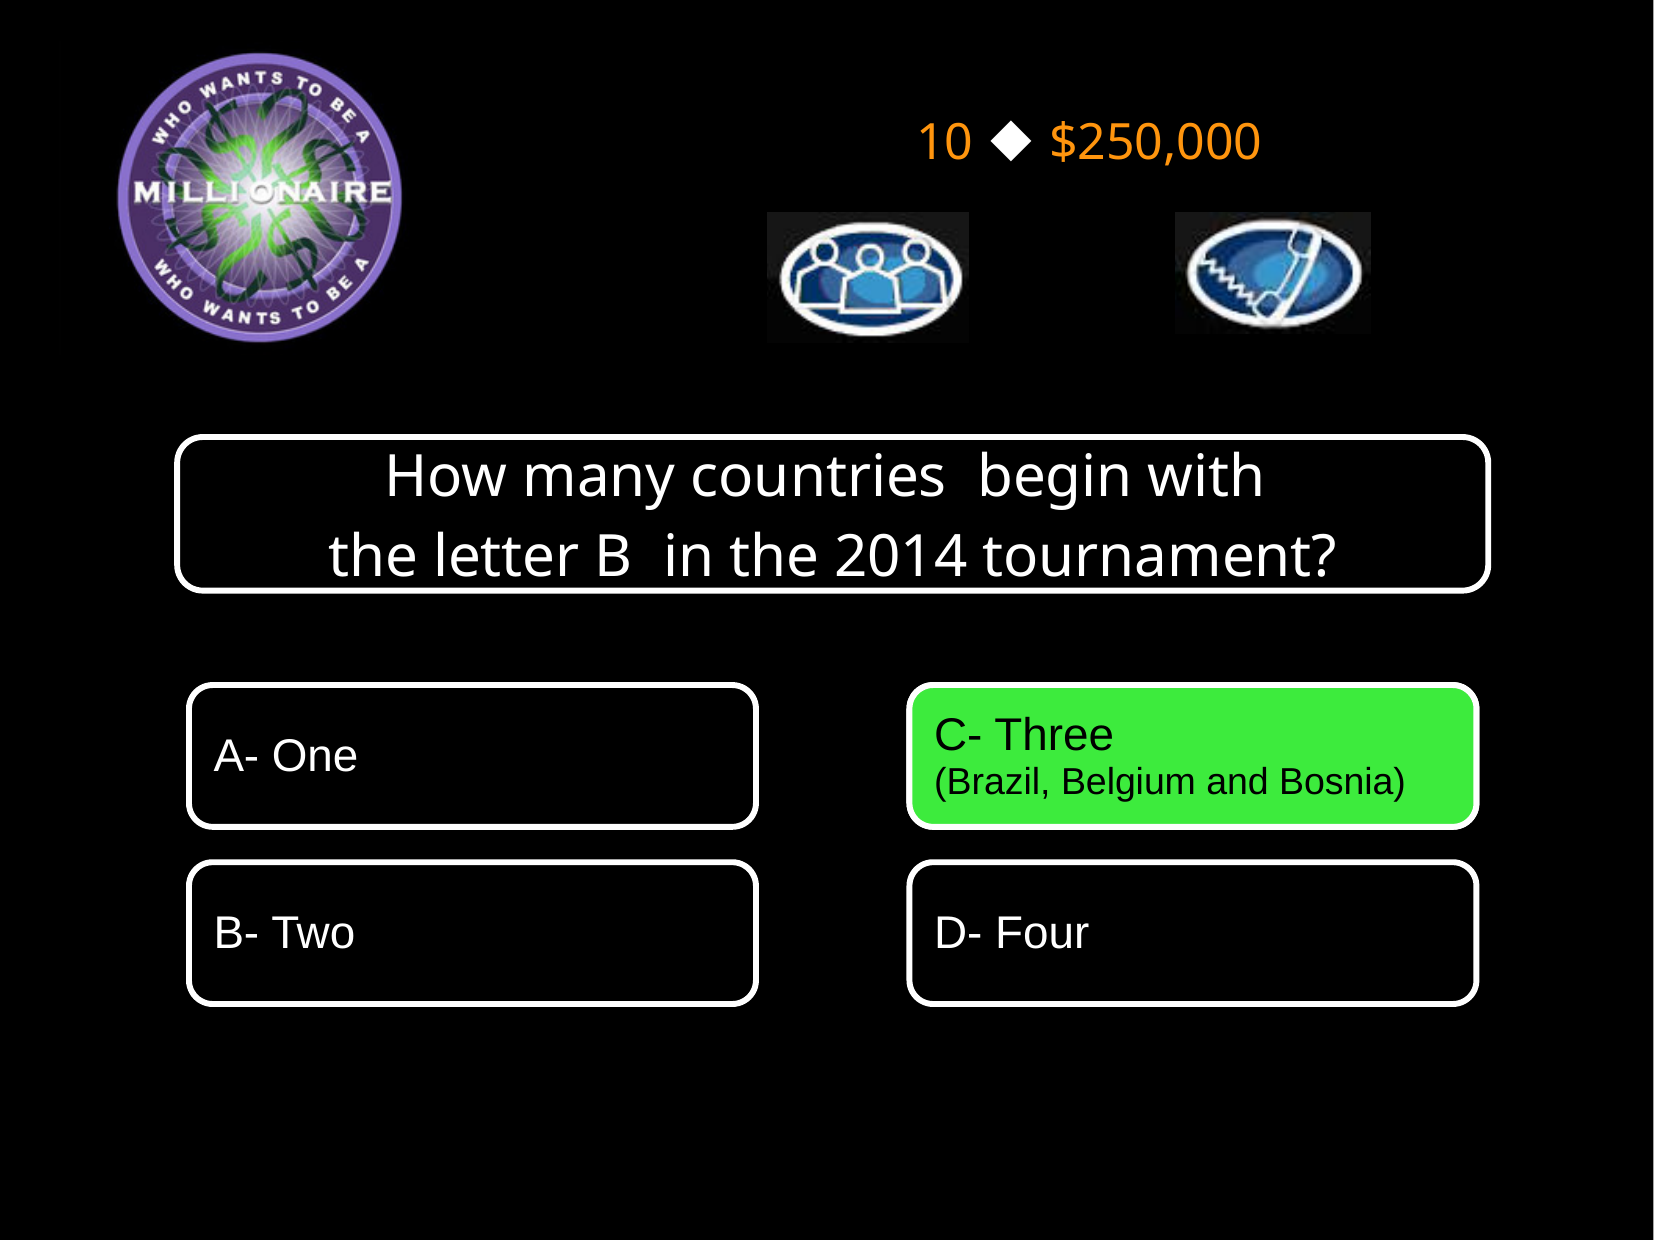

10  $250,000
How many countries begin with
the letter B in the 2014 tournament?
A- One
C- Three
C- Three
(Brazil, Belgium and Bosnia)
B- Two
D- Four